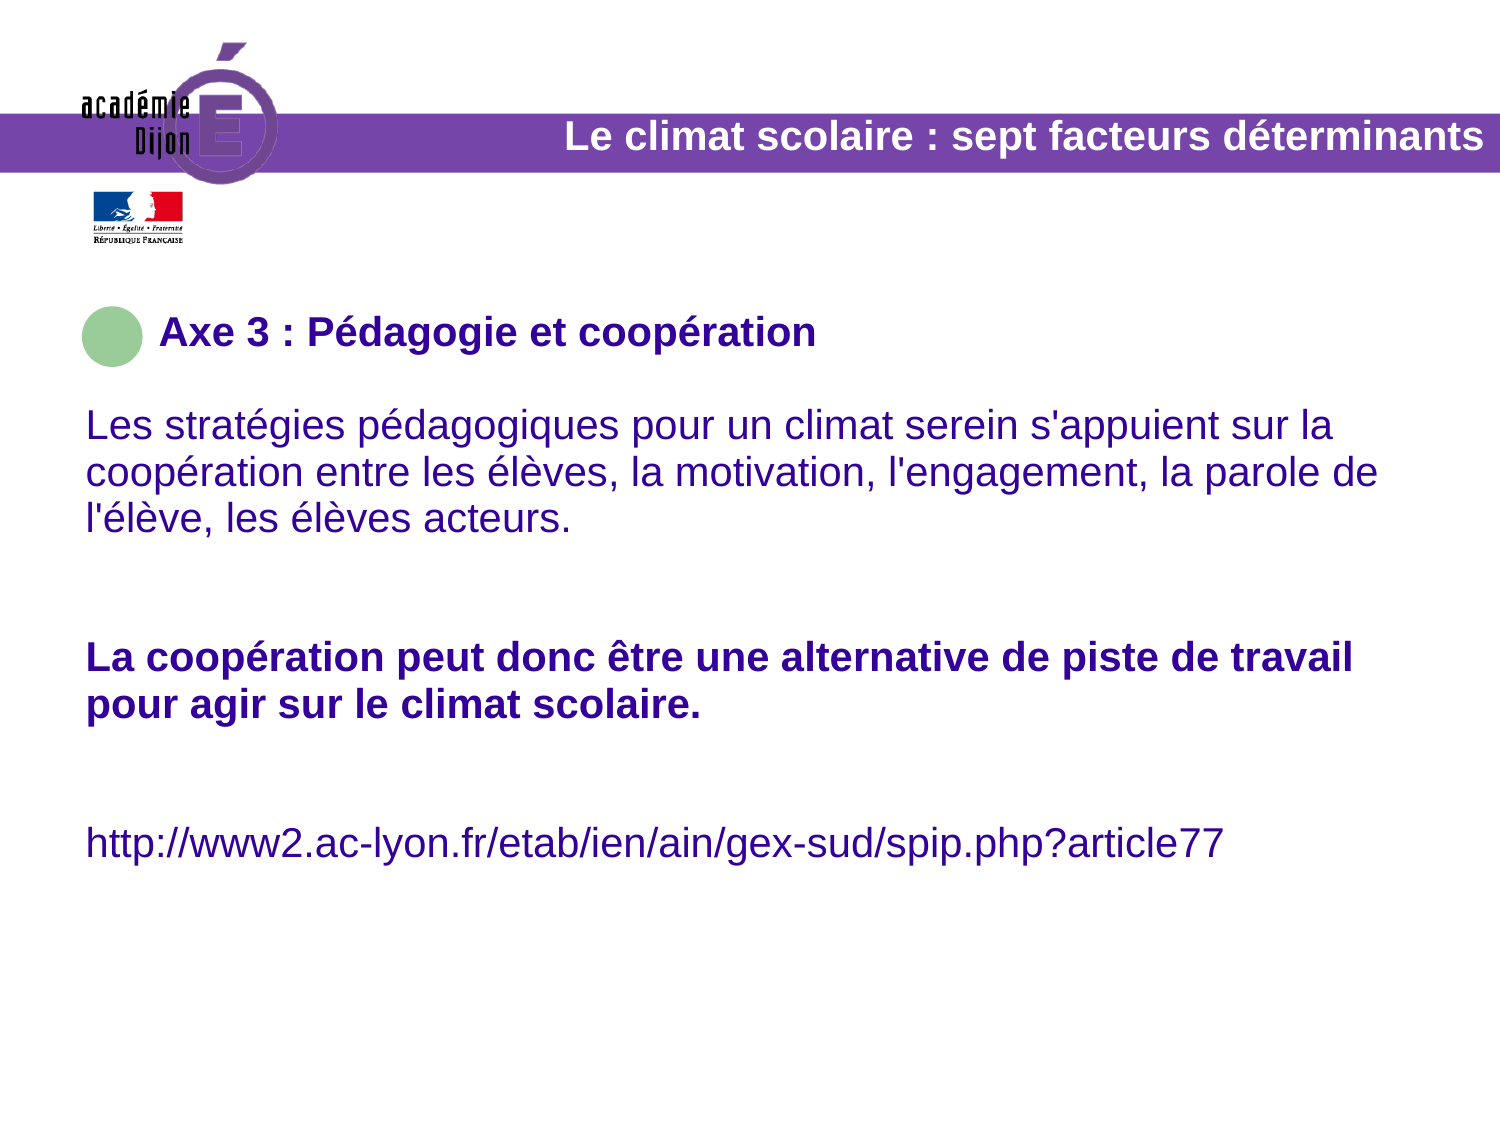

Le climat scolaire : sept facteurs déterminants
	Axe 3 : Pédagogie et coopération
Les stratégies pédagogiques pour un climat serein s'appuient sur la coopération entre les élèves, la motivation, l'engagement, la parole de l'élève, les élèves acteurs.
La coopération peut donc être une alternative de piste de travail pour agir sur le climat scolaire.
http://www2.ac-lyon.fr/etab/ien/ain/gex-sud/spip.php?article77